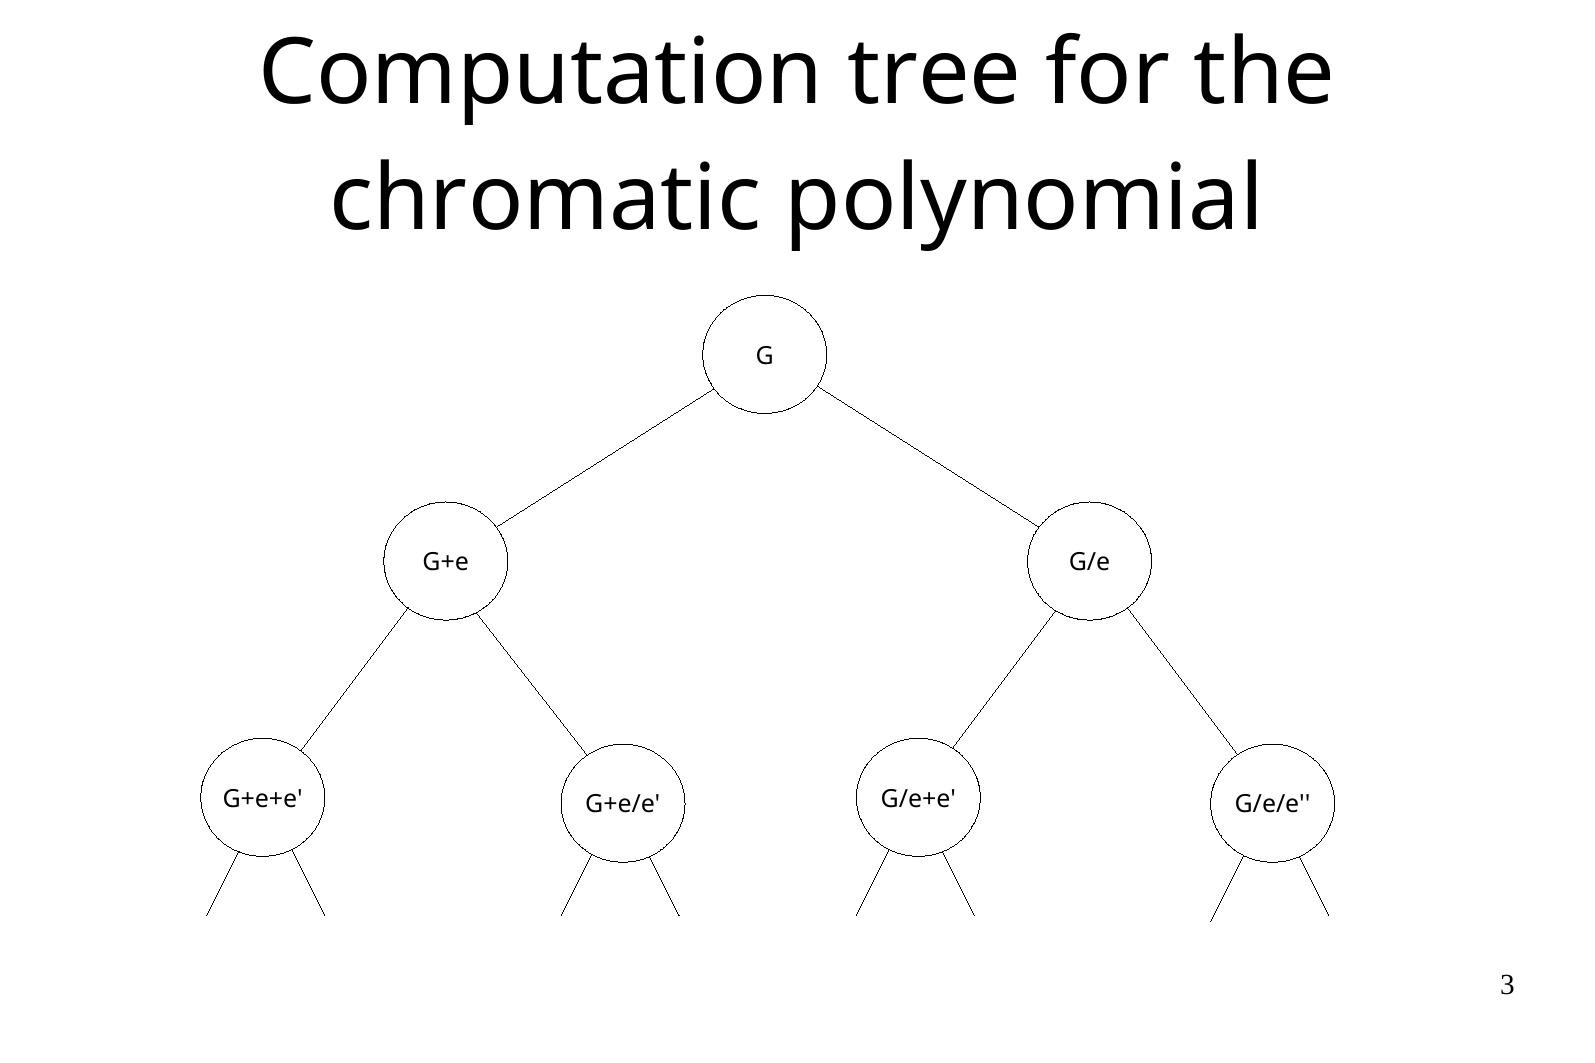

# Computation tree for the chromatic polynomial
G
G+e
G/e
G+e+e'
G/e+e'
G+e/e'
G/e/e''
3